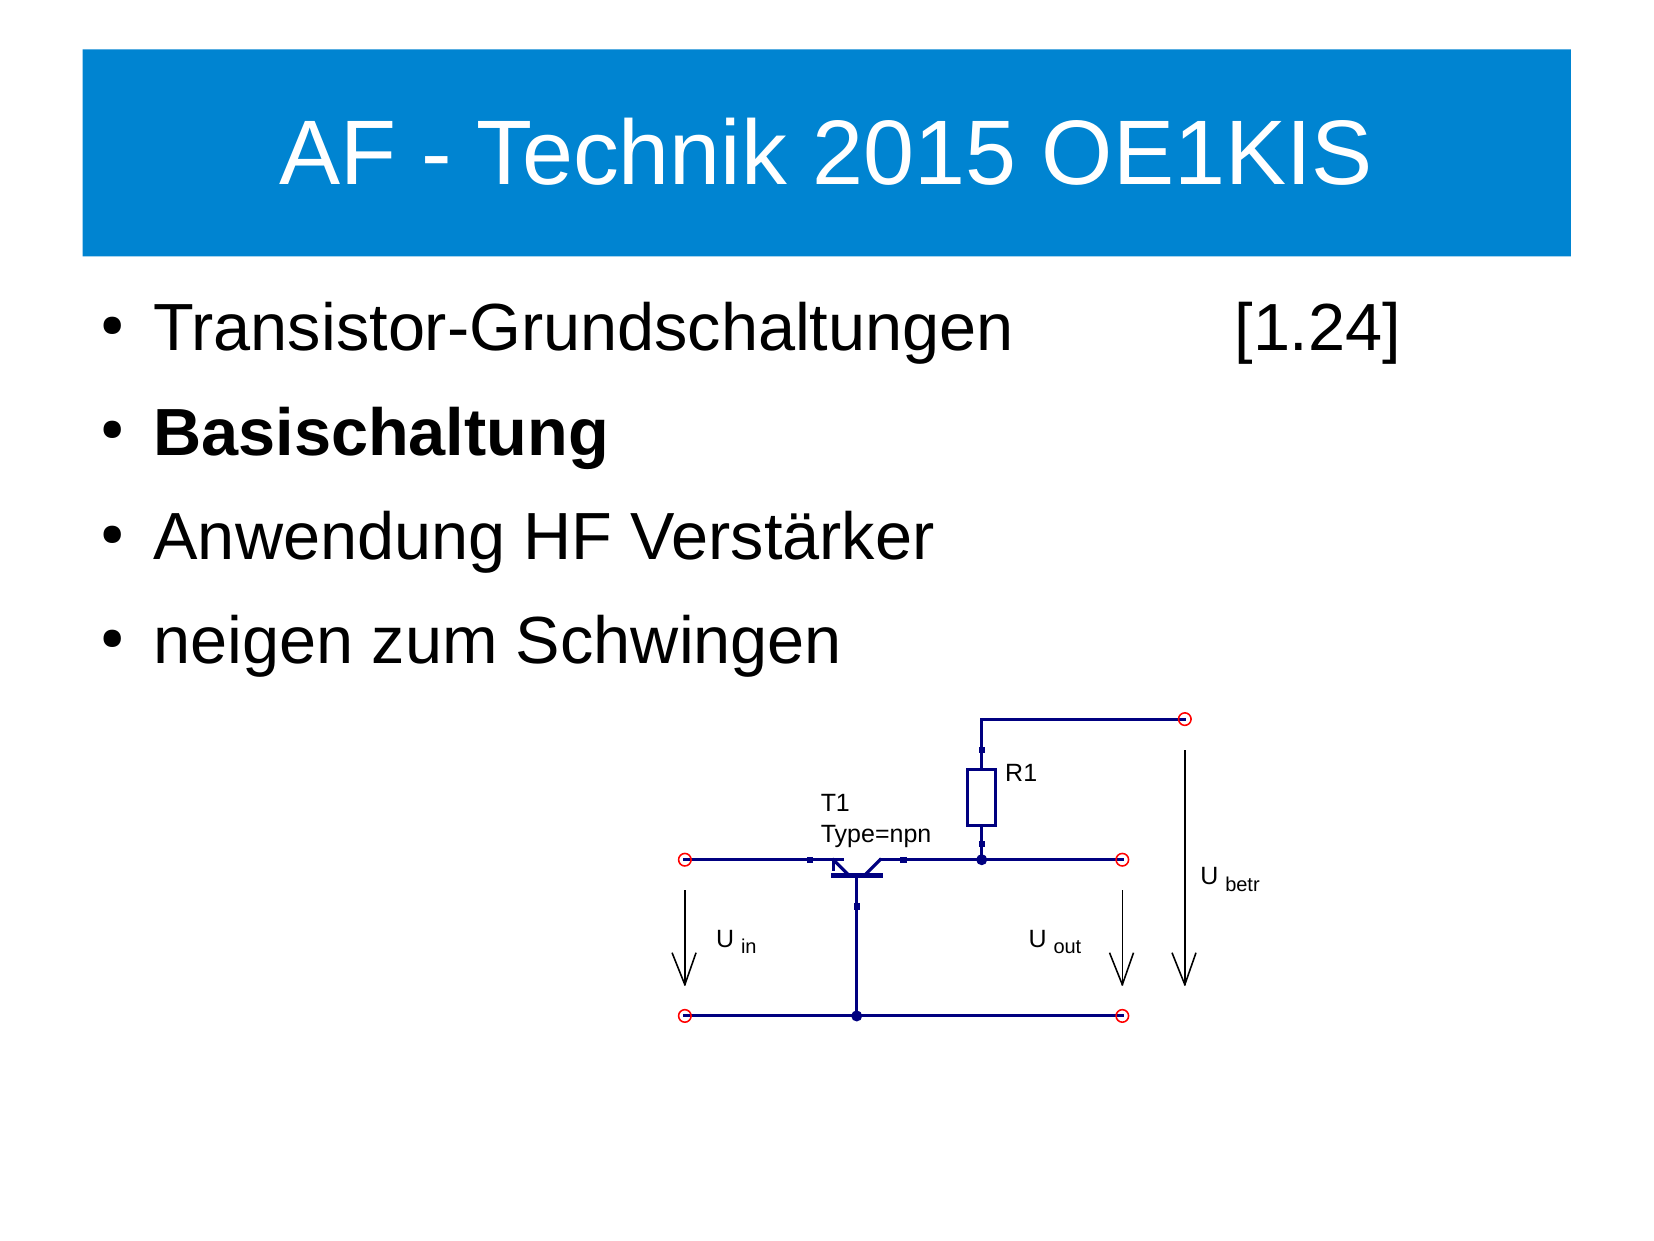

#
AF - Technik 2015 OE1KIS
Transistor-Grundschaltungen [1.24]
Basischaltung
Anwendung HF Verstärker
neigen zum Schwingen